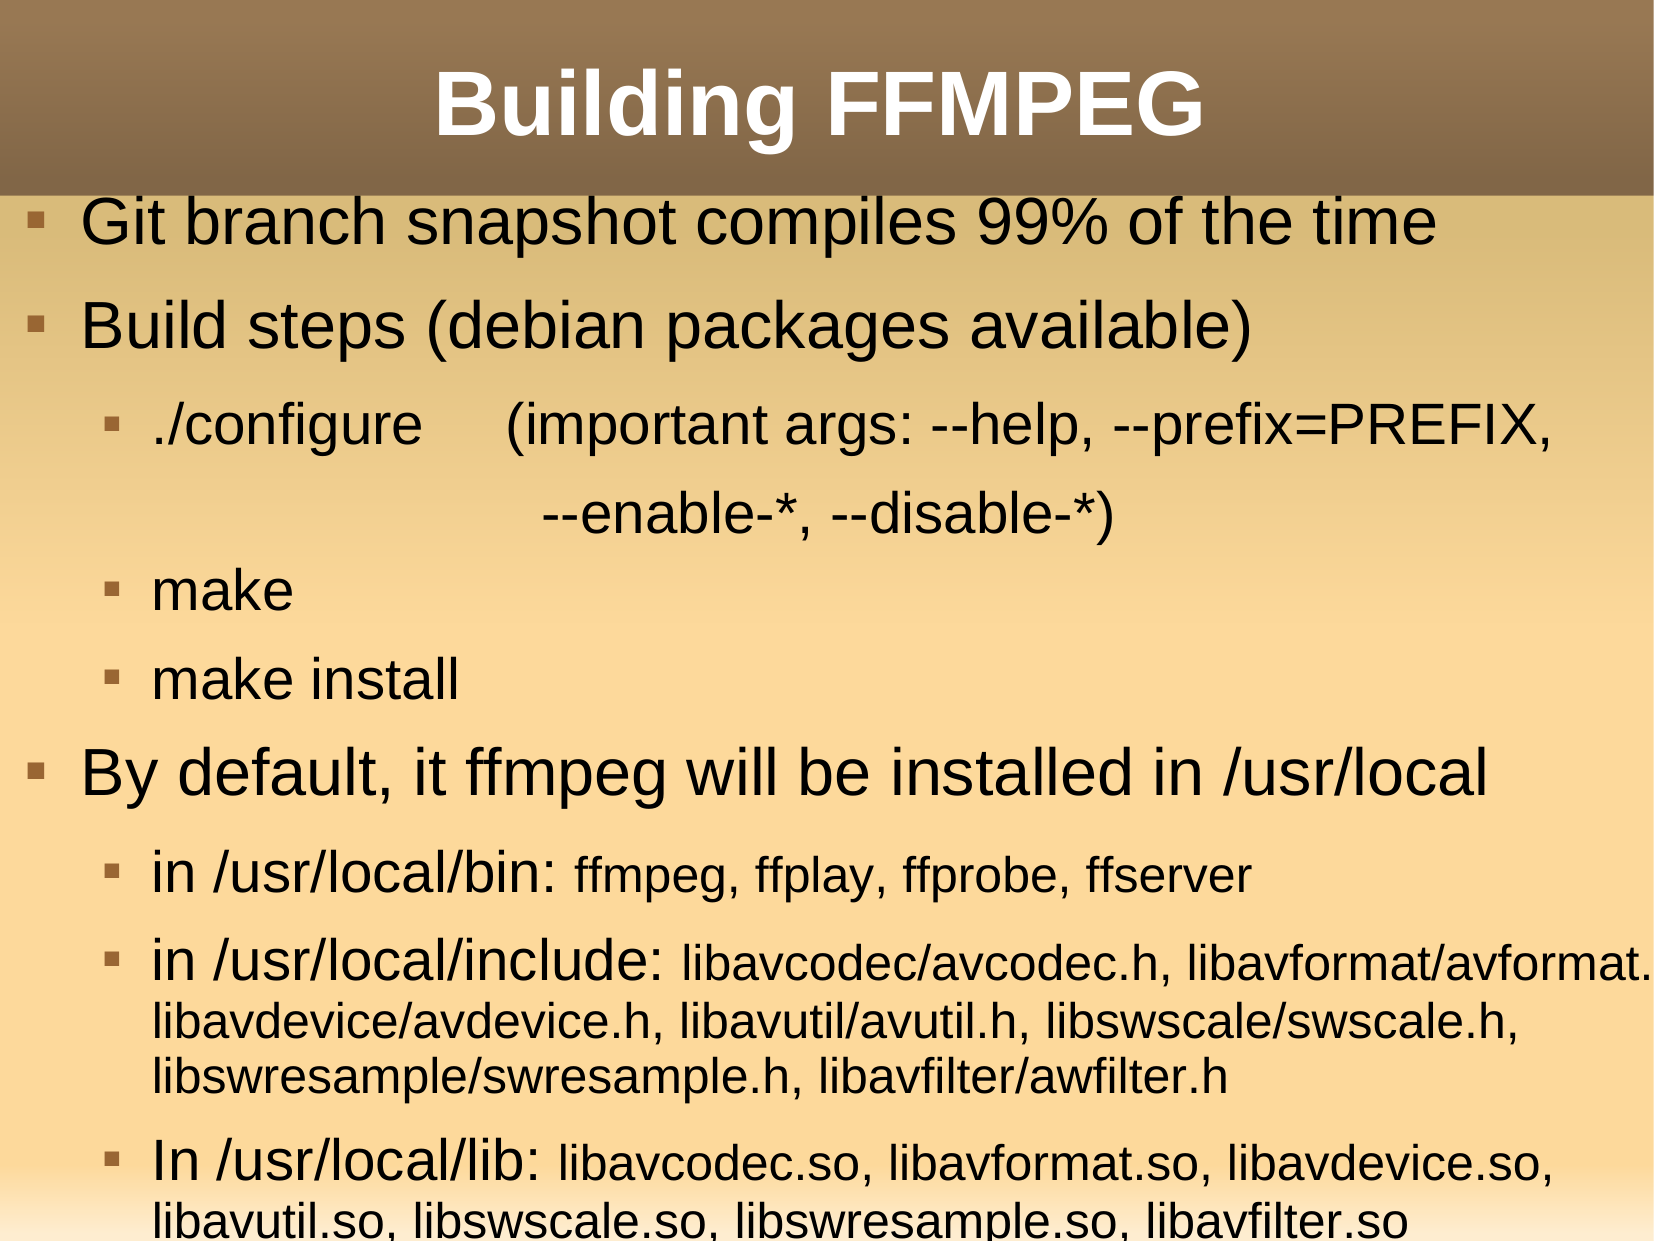

# Building FFMPEG
Git branch snapshot compiles 99% of the time
Build steps (debian packages available)
./configure (important args: --help, --prefix=PREFIX,
--enable-*, --disable-*)
make
make install
By default, it ffmpeg will be installed in /usr/local
in /usr/local/bin: ffmpeg, ffplay, ffprobe, ffserver
in /usr/local/include: libavcodec/avcodec.h, libavformat/avformat.h, libavdevice/avdevice.h, libavutil/avutil.h, libswscale/swscale.h, libswresample/swresample.h, libavfilter/awfilter.h
In /usr/local/lib: libavcodec.so, libavformat.so, libavdevice.so, libavutil.so, libswscale.so, libswresample.so, libavfilter.so